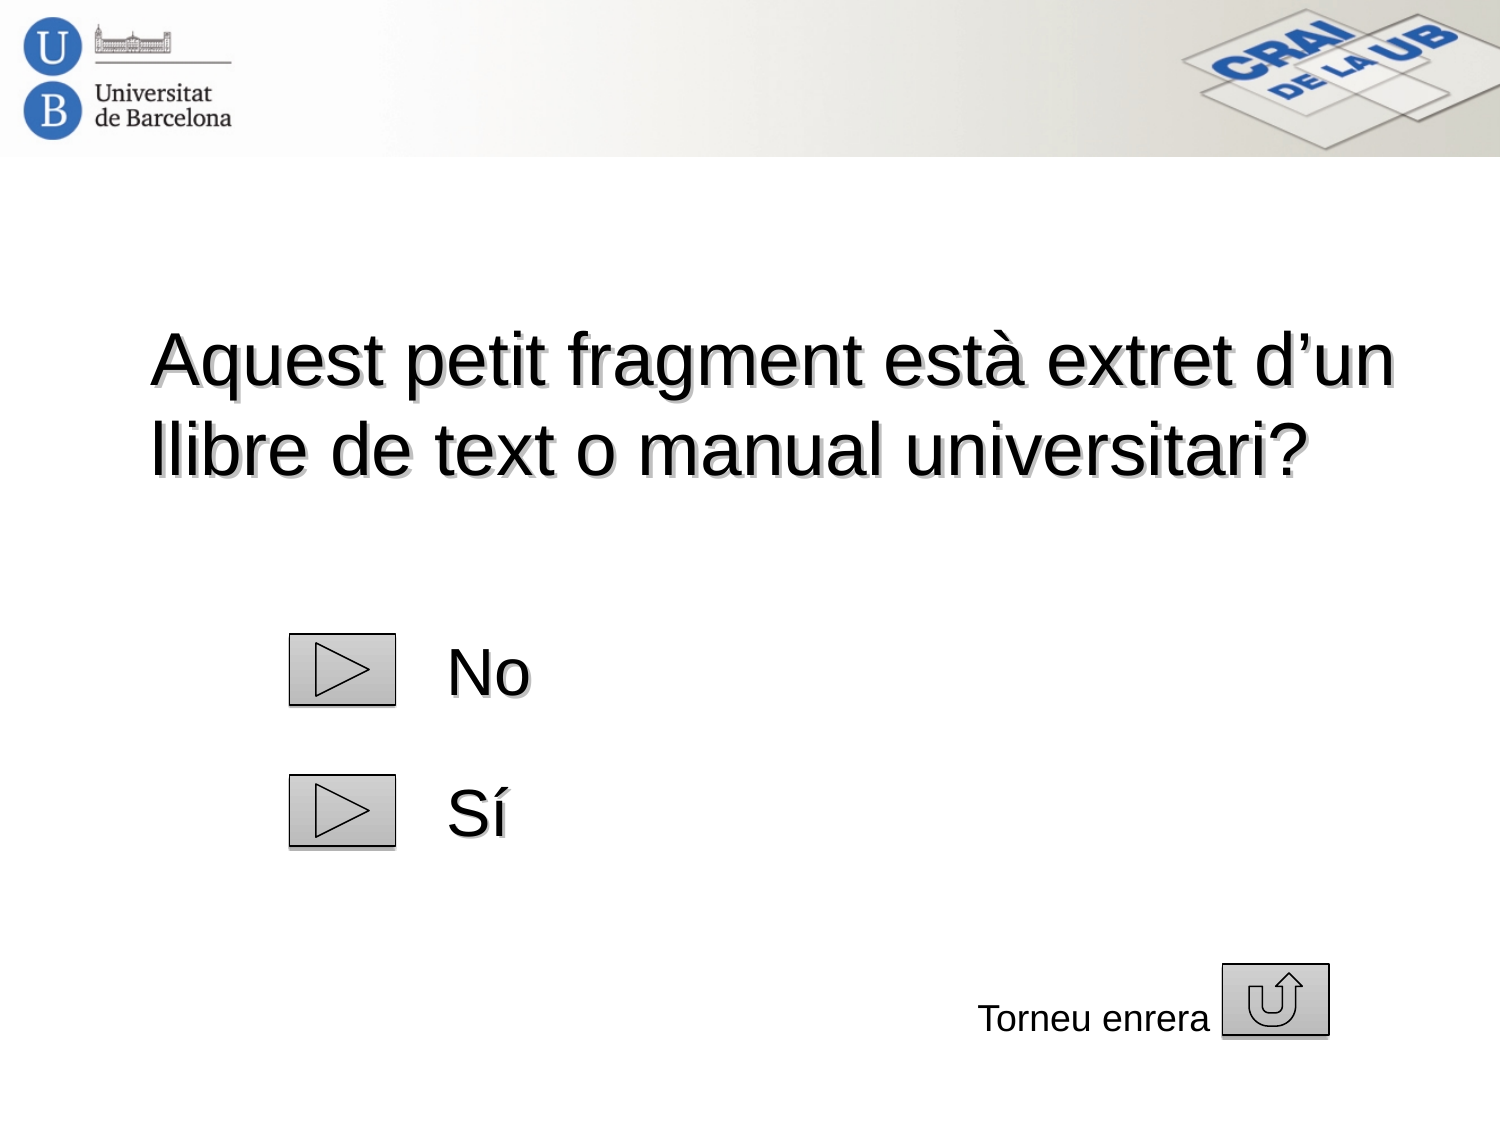

# Aquest petit fragment està extret d’un llibre de text o manual universitari?
No
Sí
Torneu enrera